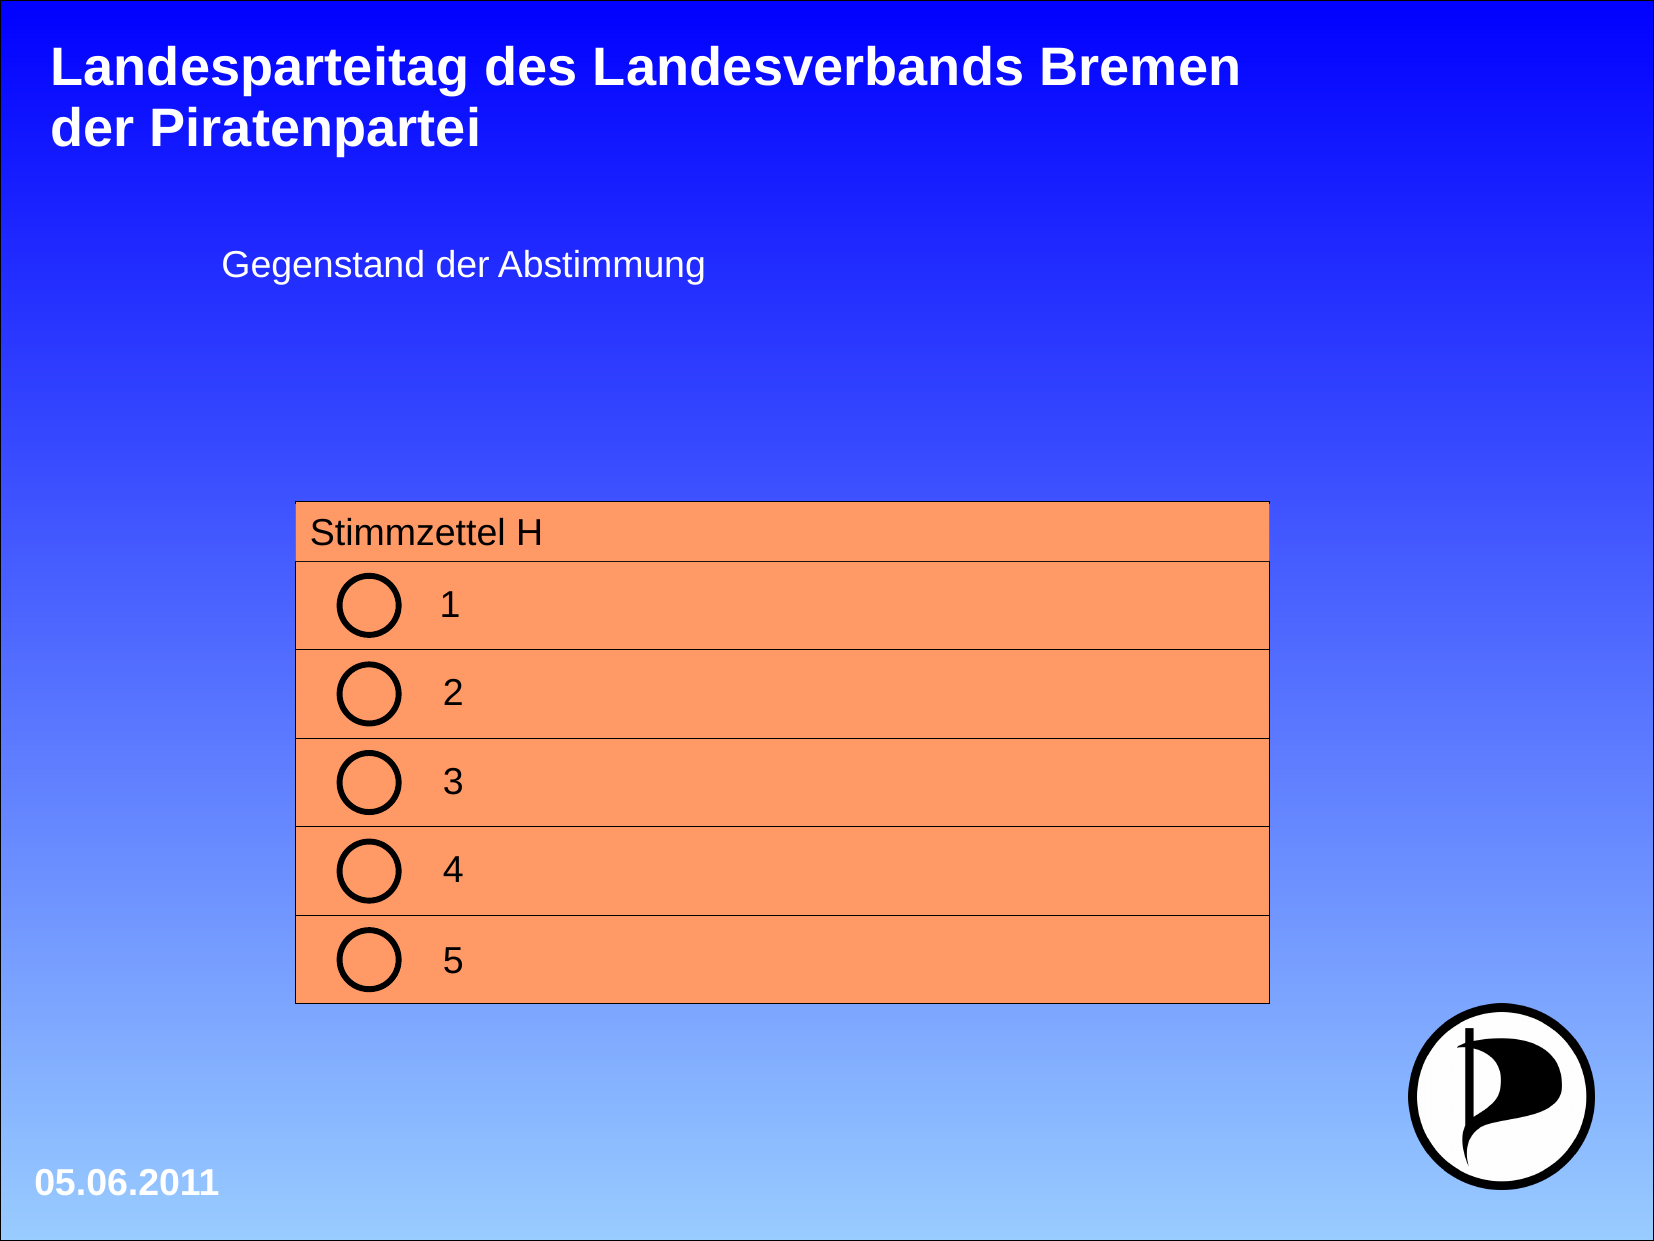

Gegenstand der Abstimmung
Stimmzettel H
1
2
3
4
5